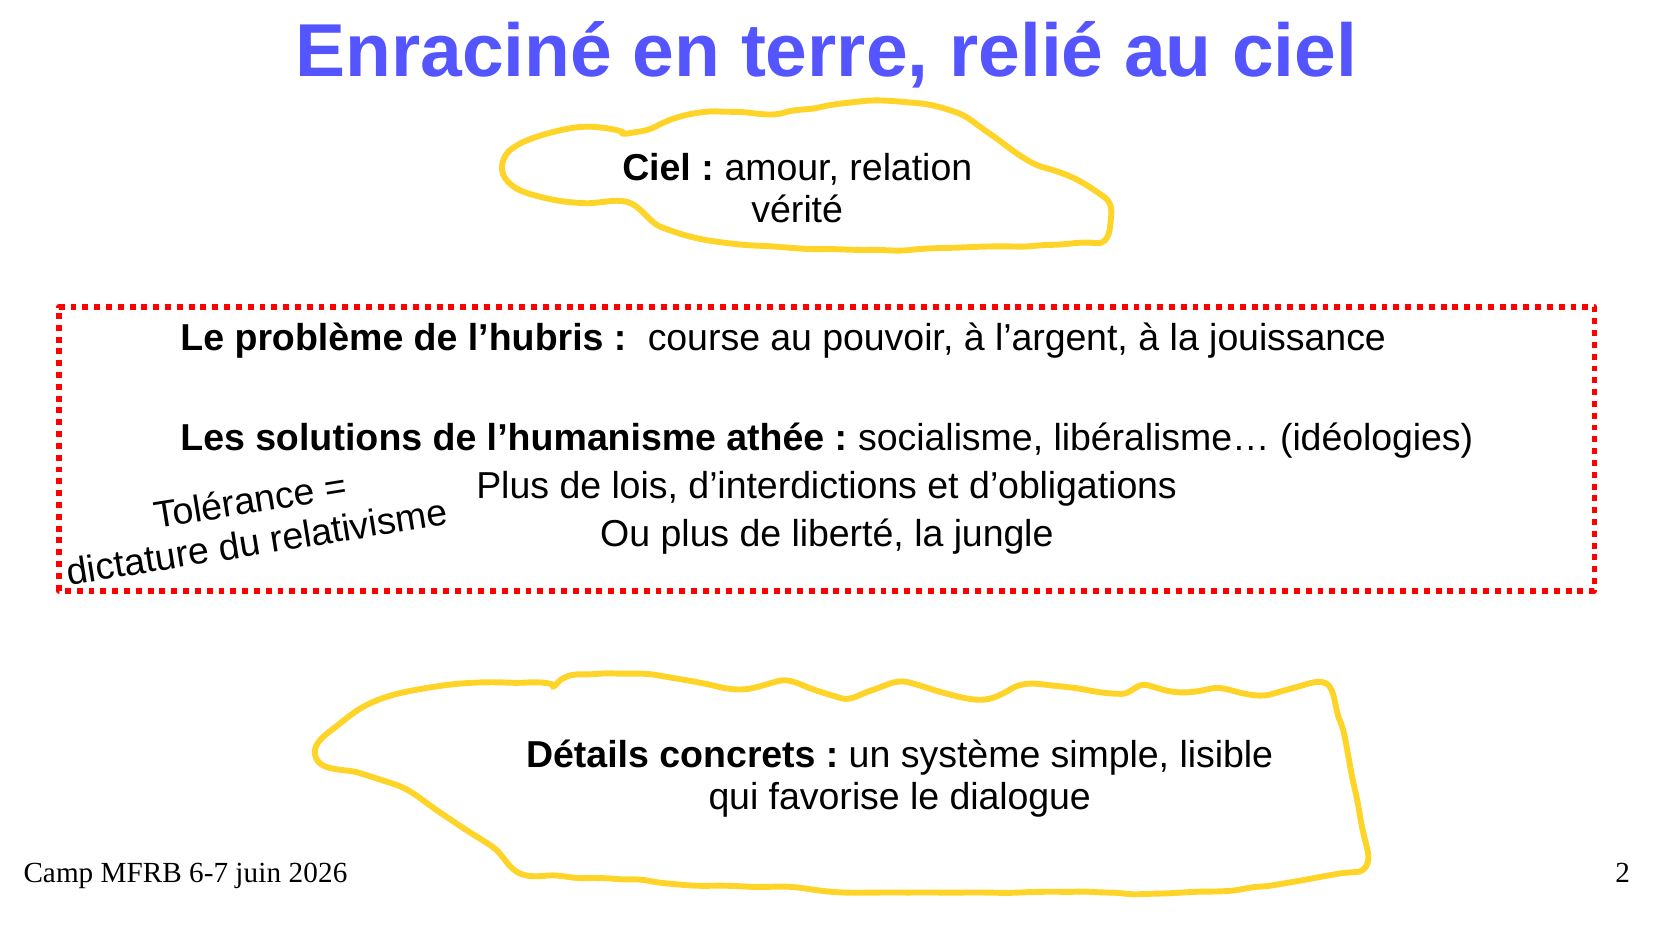

# Enraciné en terre, relié au ciel
Ciel : amour, relation
vérité
Le problème de l’hubris : course au pouvoir, à l’argent, à la jouissance
Les solutions de l’humanisme athée : socialisme, libéralisme… (idéologies)
Plus de lois, d’interdictions et d’obligations
Ou plus de liberté, la jungle
Tolérance =
dictature du relativisme
Détails concrets : un système simple, lisible
qui favorise le dialogue
Camp MFRB 6-7 juin 2026
2